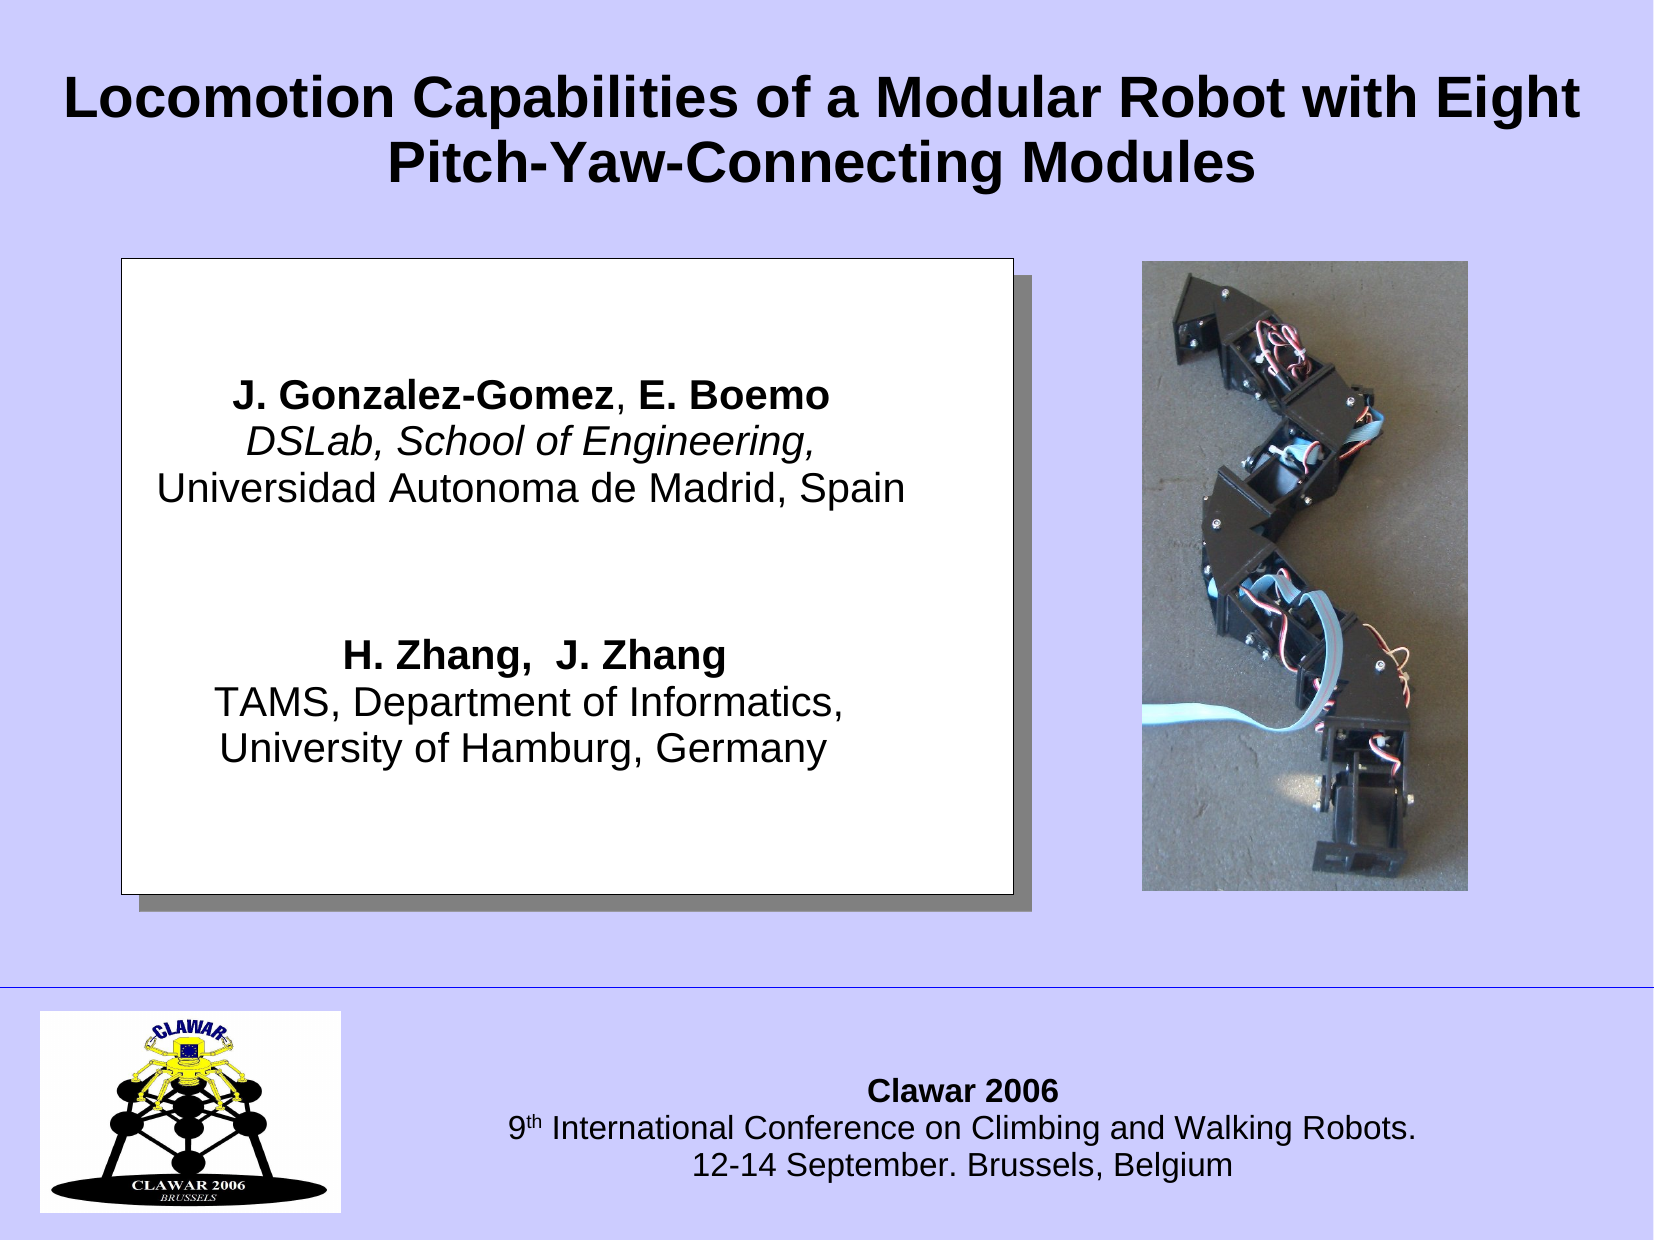

Locomotion Capabilities of a Modular Robot with Eight Pitch-Yaw-Connecting Modules
J. Gonzalez-Gomez, E. Boemo
DSLab, School of Engineering,
Universidad Autonoma de Madrid, Spain
 H. Zhang, J. Zhang
TAMS, Department of Informatics,
University of Hamburg, Germany
Clawar 2006
9th International Conference on Climbing and Walking Robots.
12-14 September. Brussels, Belgium